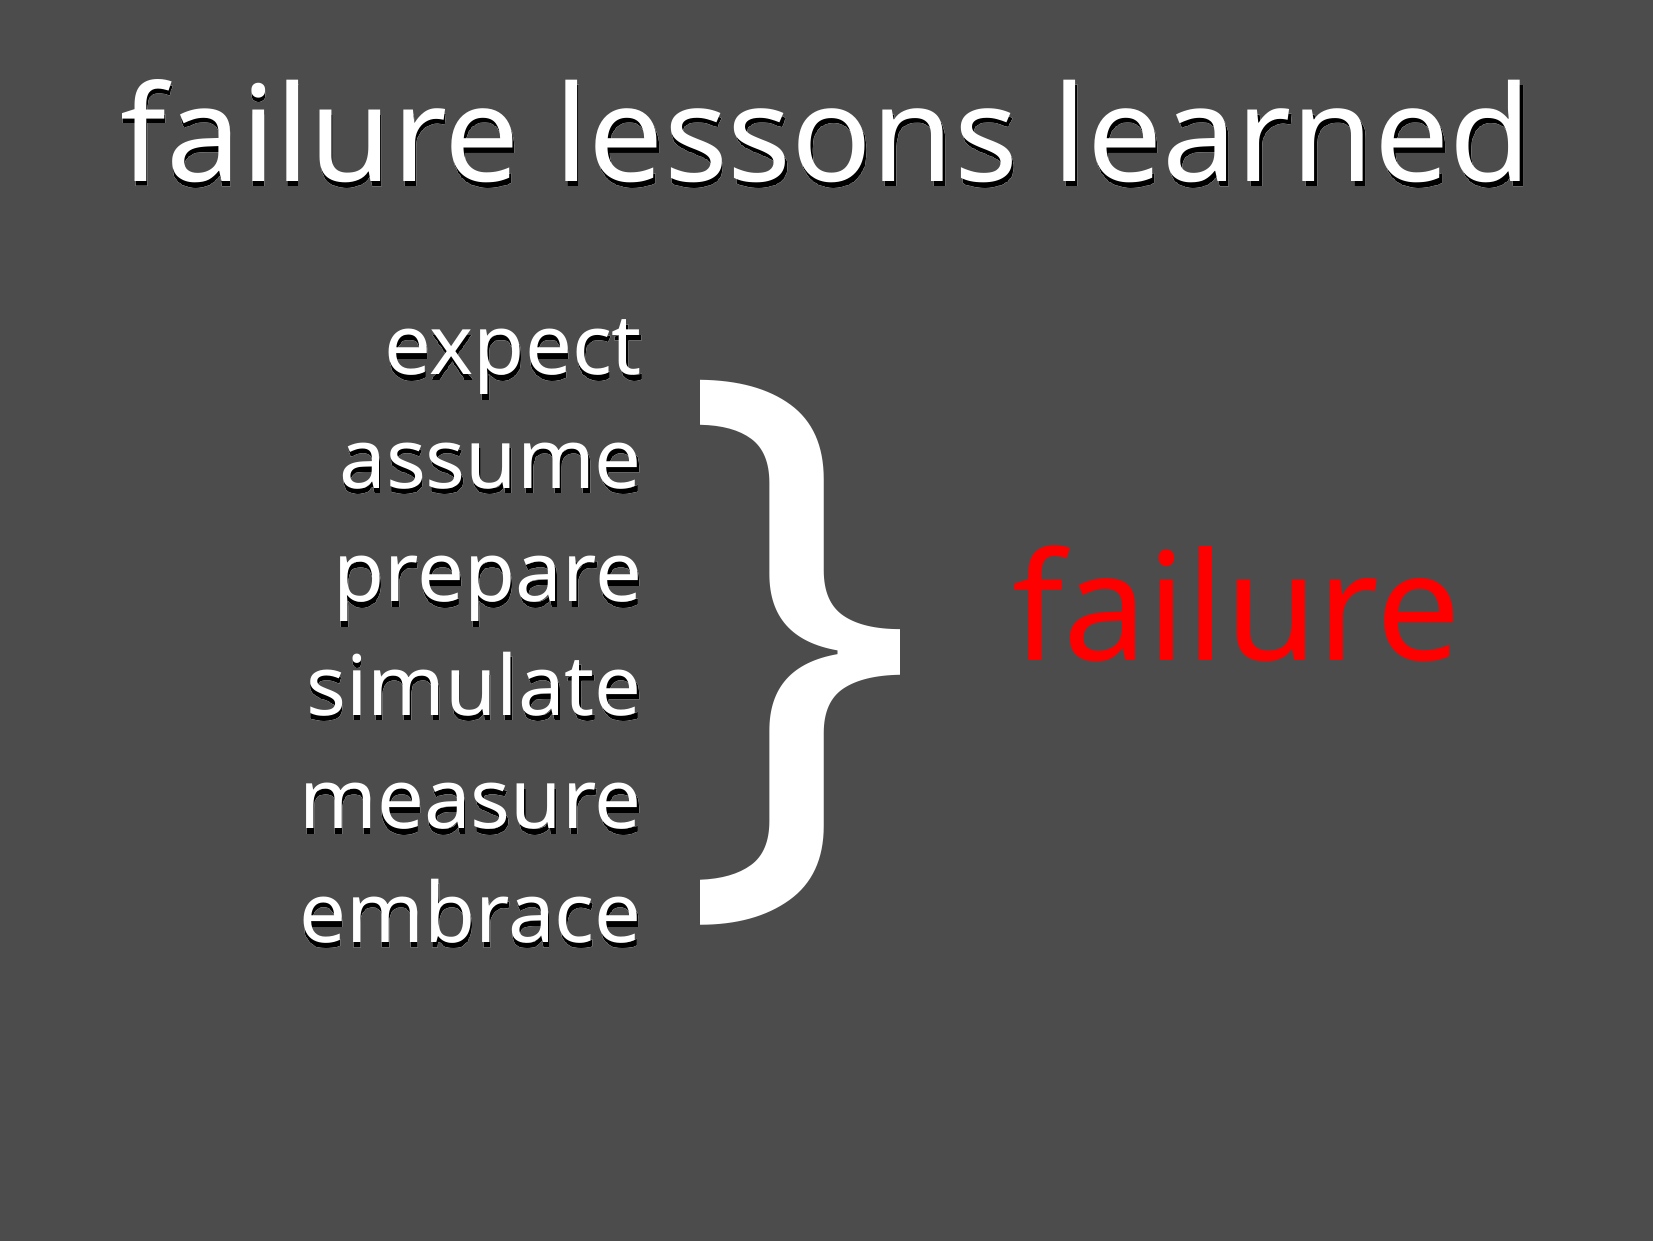

# failure lessons learned
}
expect
assume
prepare
simulate
measure
embrace
failure